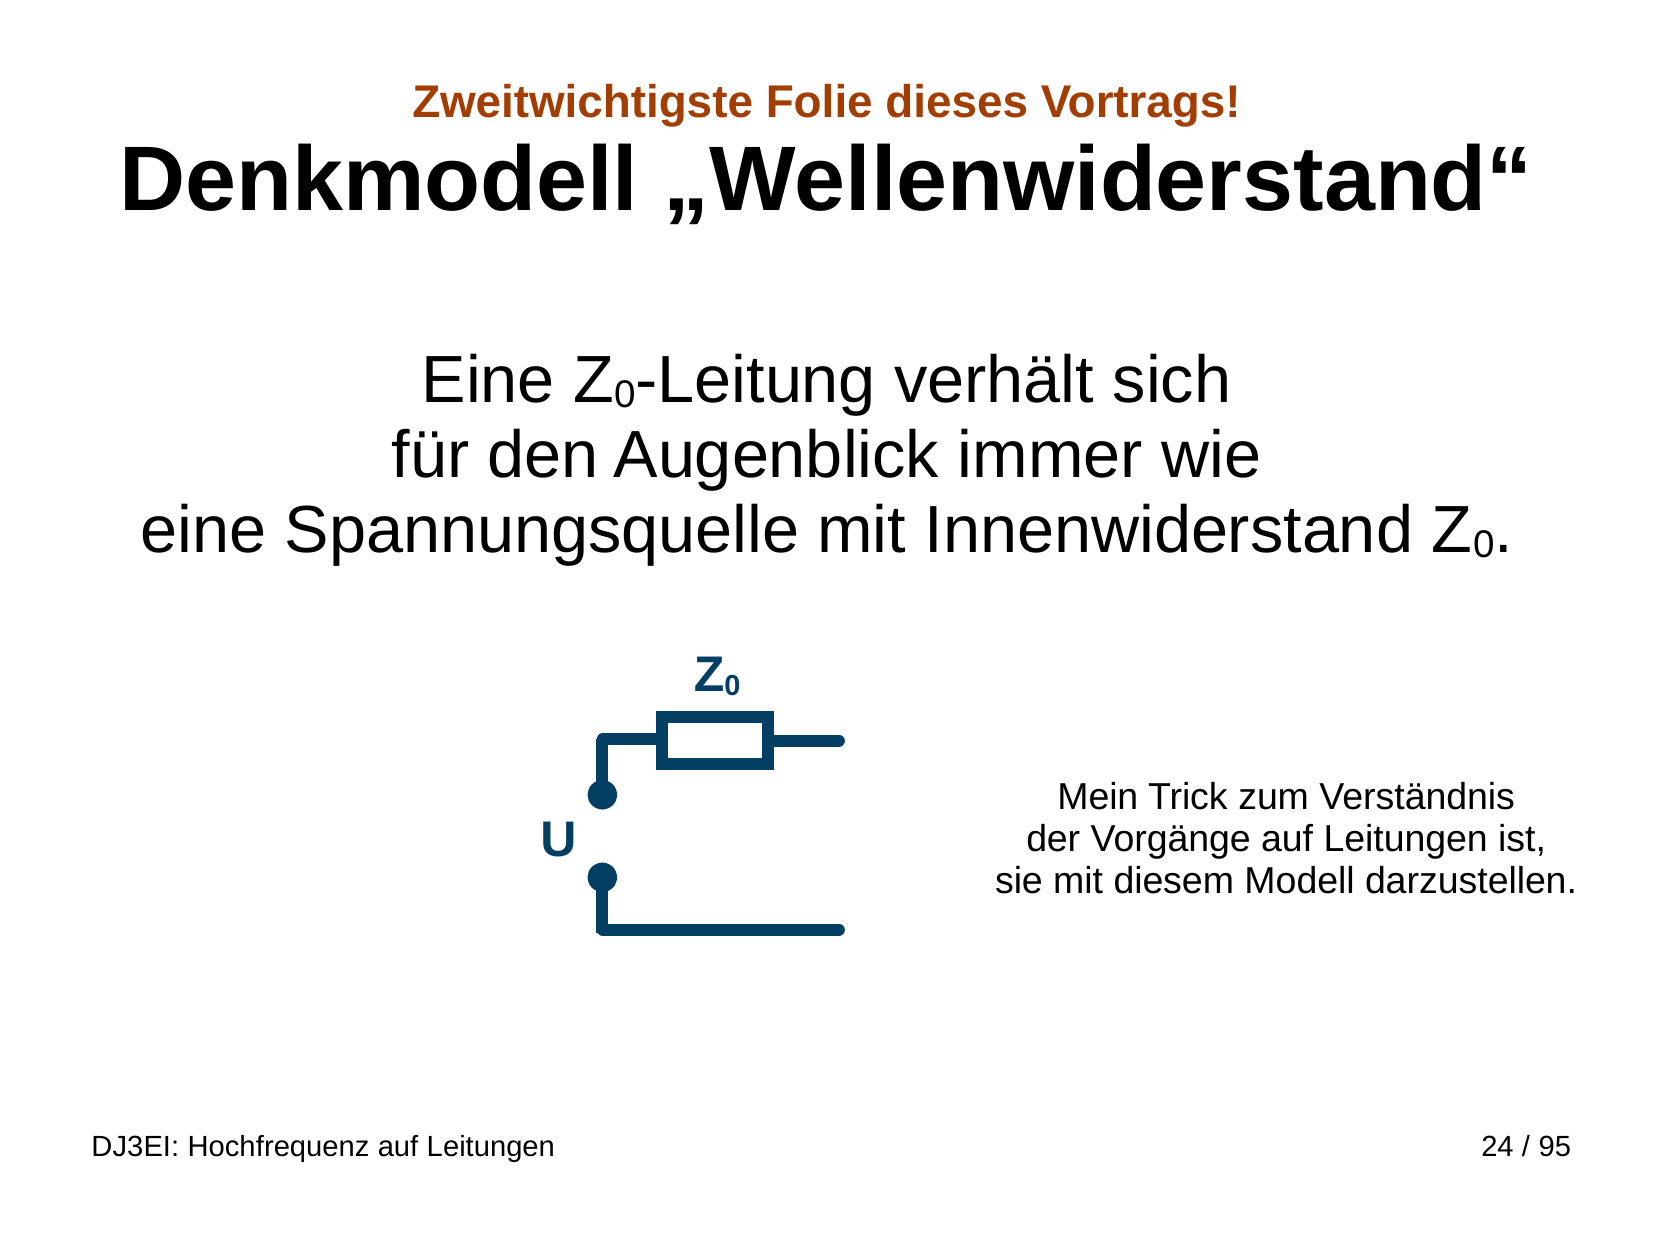

# Zweitwichtigste Folie dieses Vortrags! Denkmodell „Wellenwiderstand“
Eine Z0-Leitung verhält sich
für den Augenblick immer wie
eine Spannungsquelle mit Innenwiderstand Z0.
Z0
Mein Trick zum Verständnis
der Vorgänge auf Leitungen ist,
sie mit diesem Modell darzustellen.
U